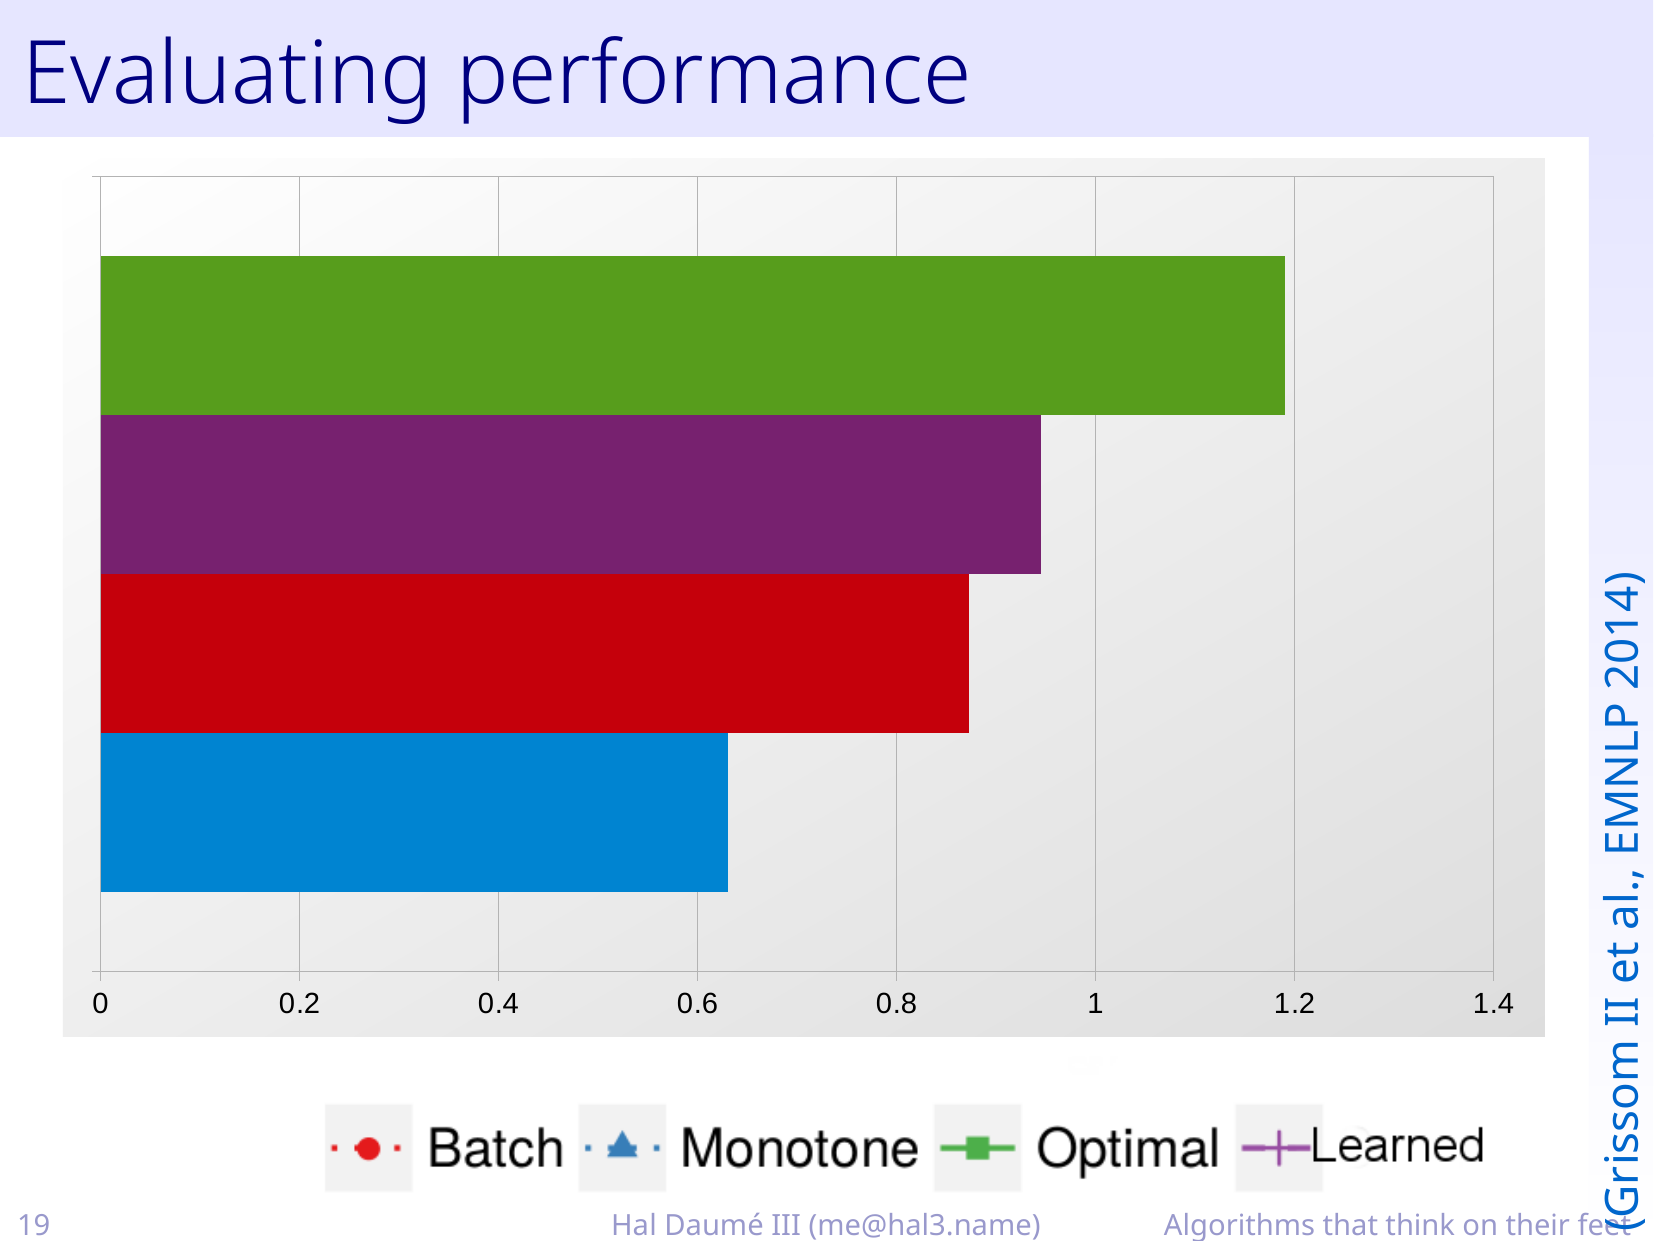

# Evaluating performance
### Chart
| Category | Monotone | Batch | Learned | Optimal |
|---|---|---|---|---|
| None | 0.63 | 0.8725 | 0.945 | 1.19 |(Grissom II et al., EMNLP 2014)